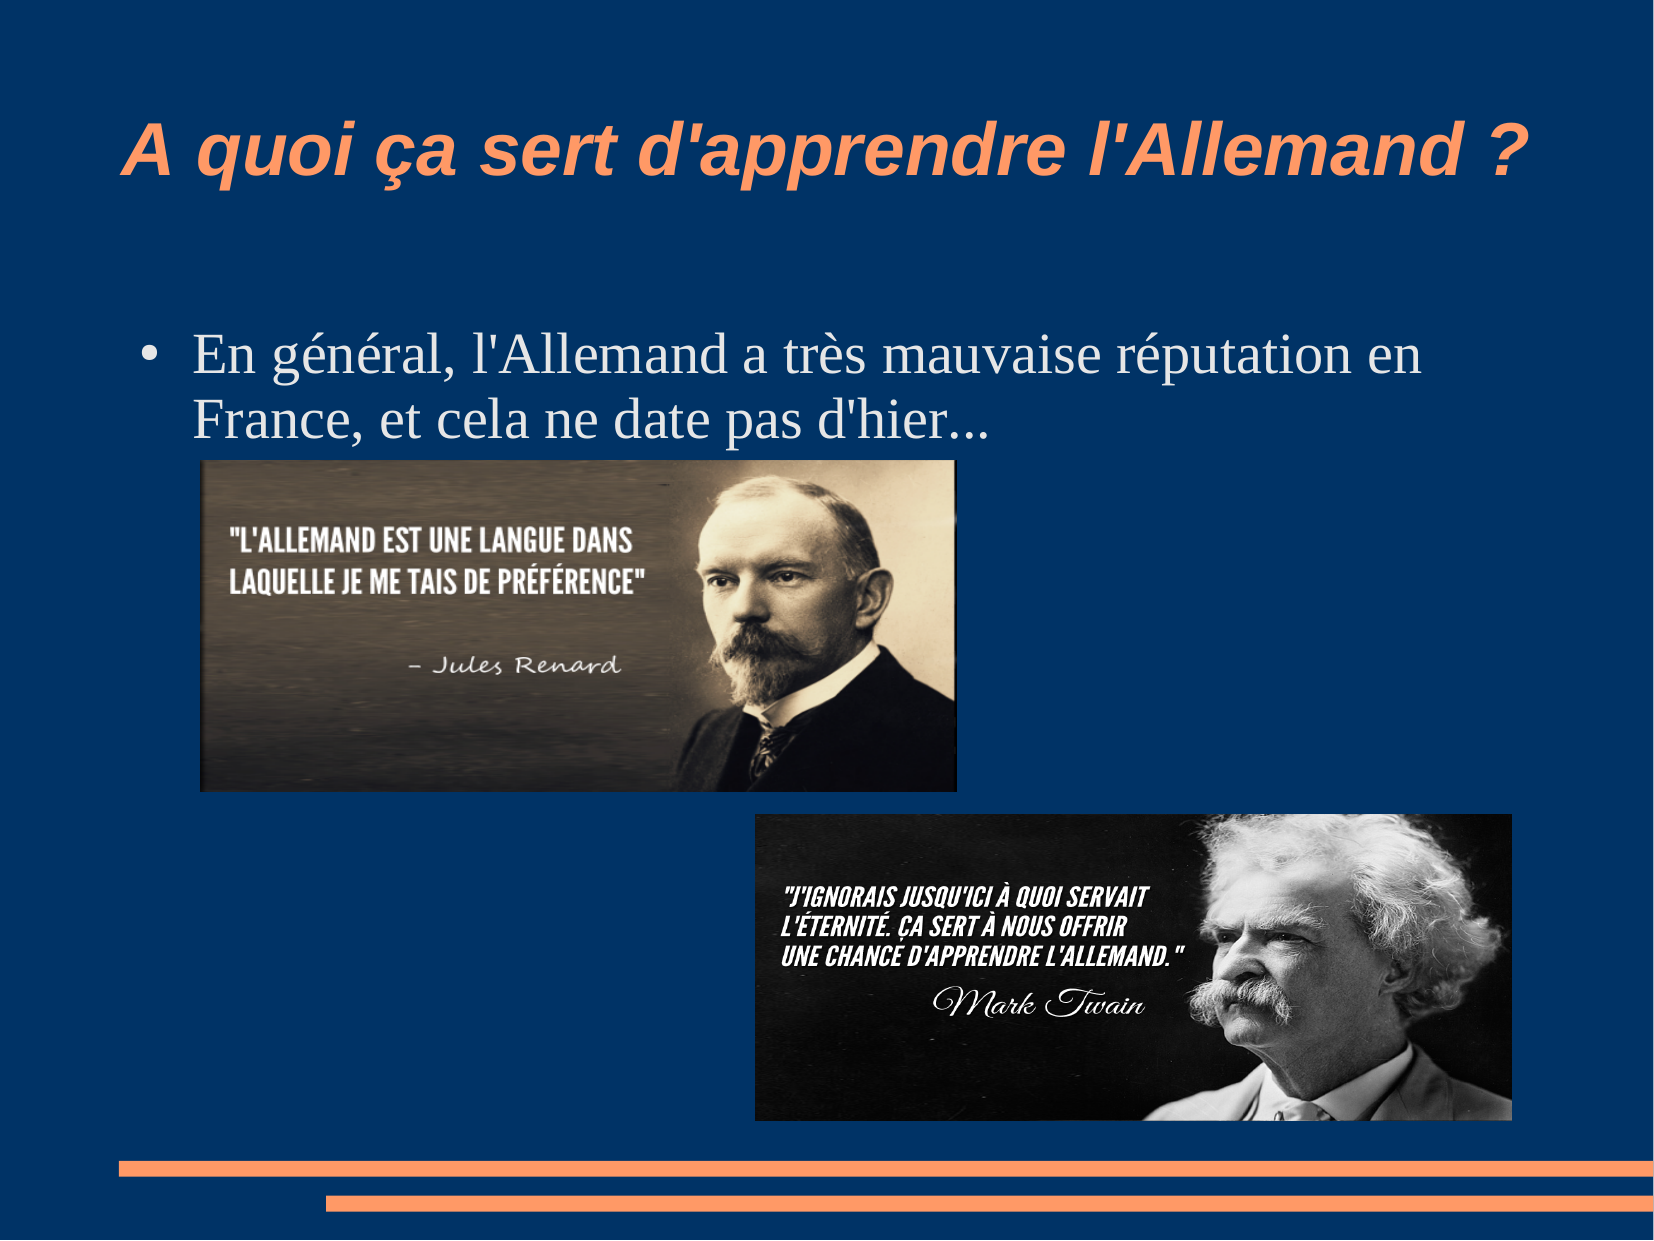

# A quoi ça sert d'apprendre l'Allemand ?
En général, l'Allemand a très mauvaise réputation en France, et cela ne date pas d'hier...